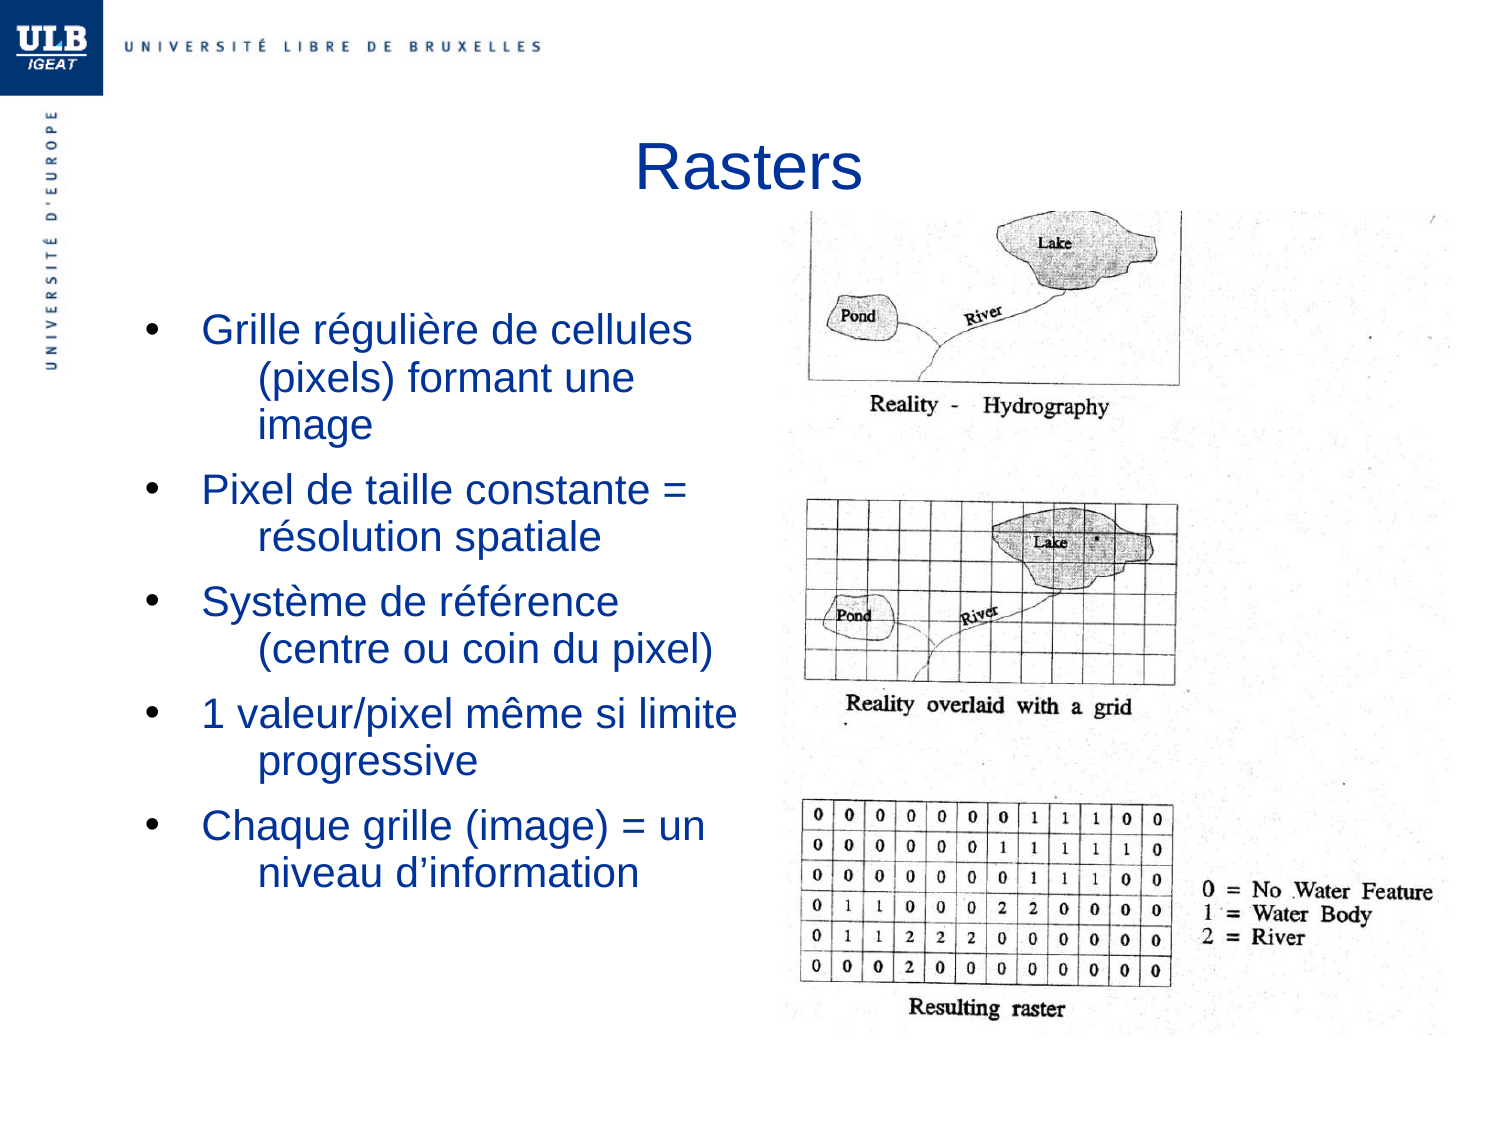

# Rasters
Grille régulière de cellules (pixels) formant une image
Pixel de taille constante = résolution spatiale
Système de référence (centre ou coin du pixel)
1 valeur/pixel même si limite progressive
Chaque grille (image) = un niveau d’information